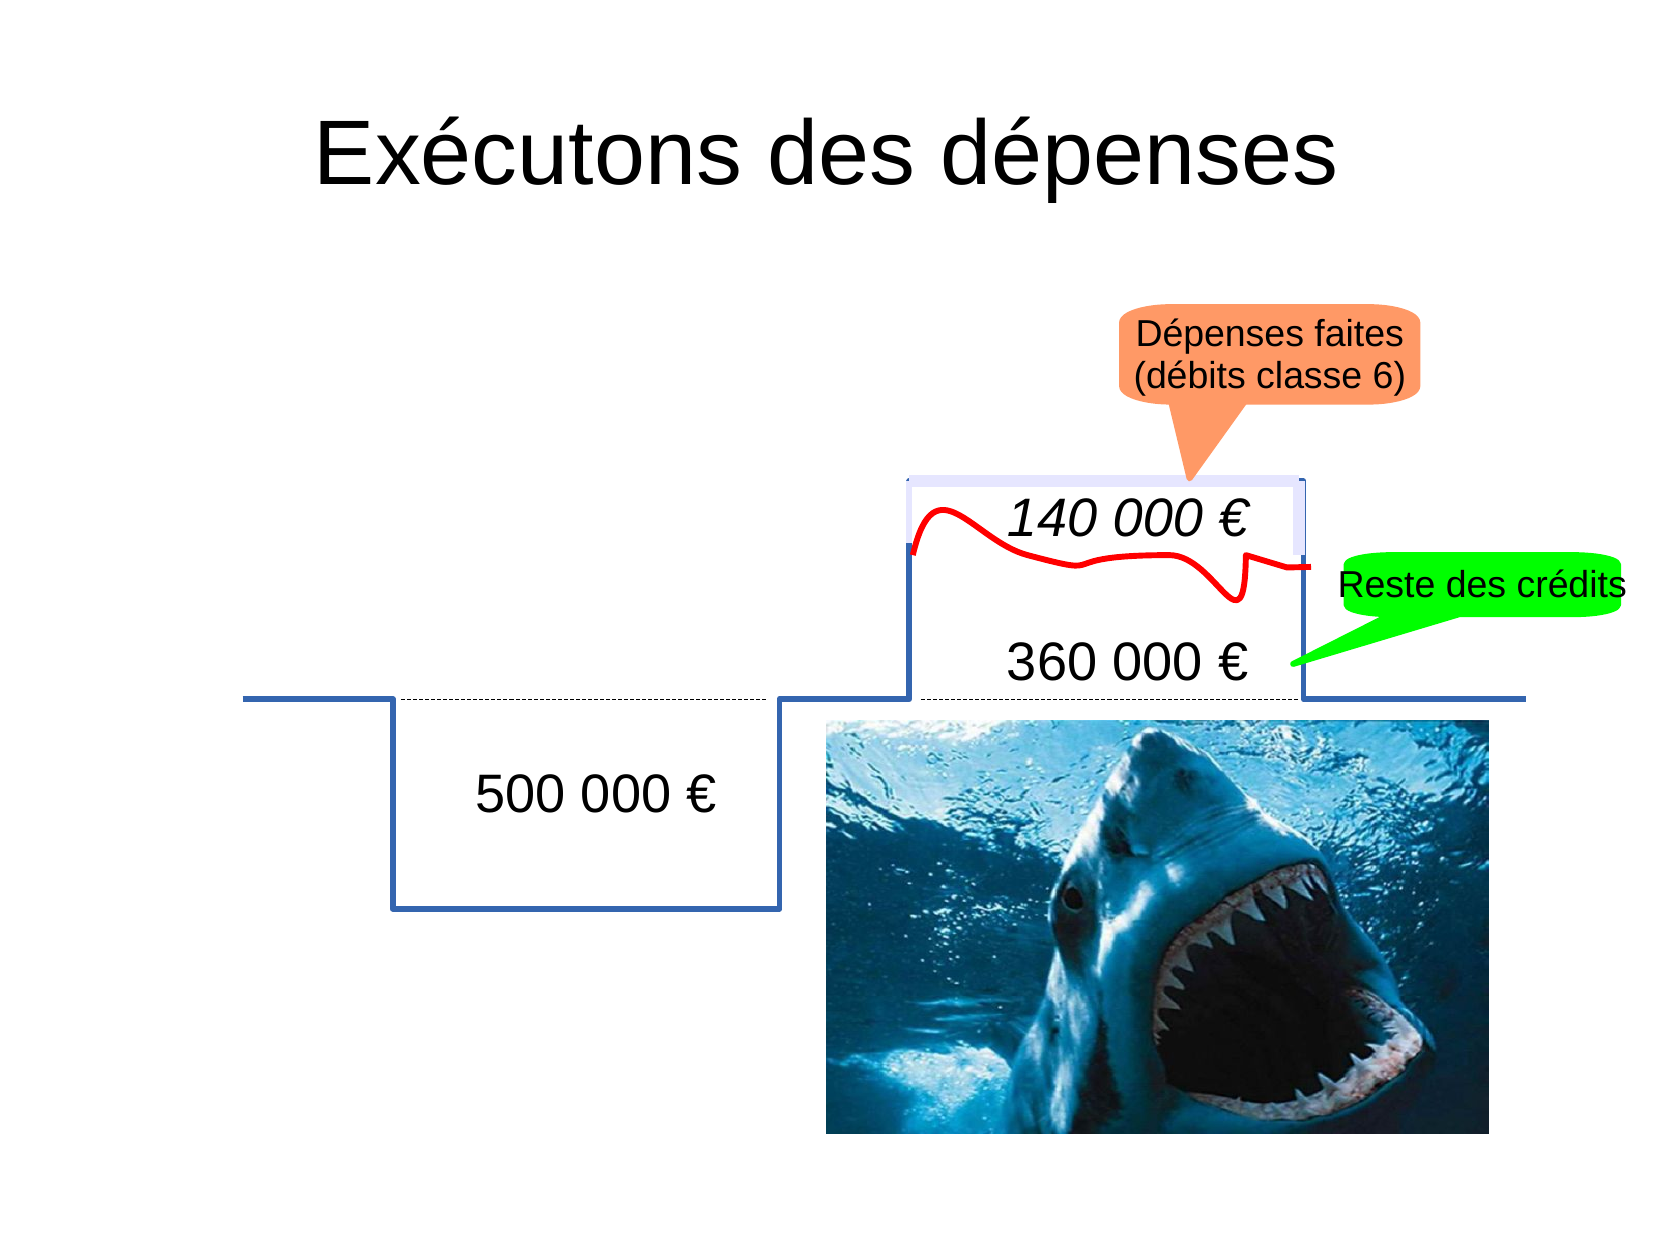

# Exécutons des dépenses
Dépenses faites
(débits classe 6)
140 000 €
Reste des crédits
360 000 €
500 000 €